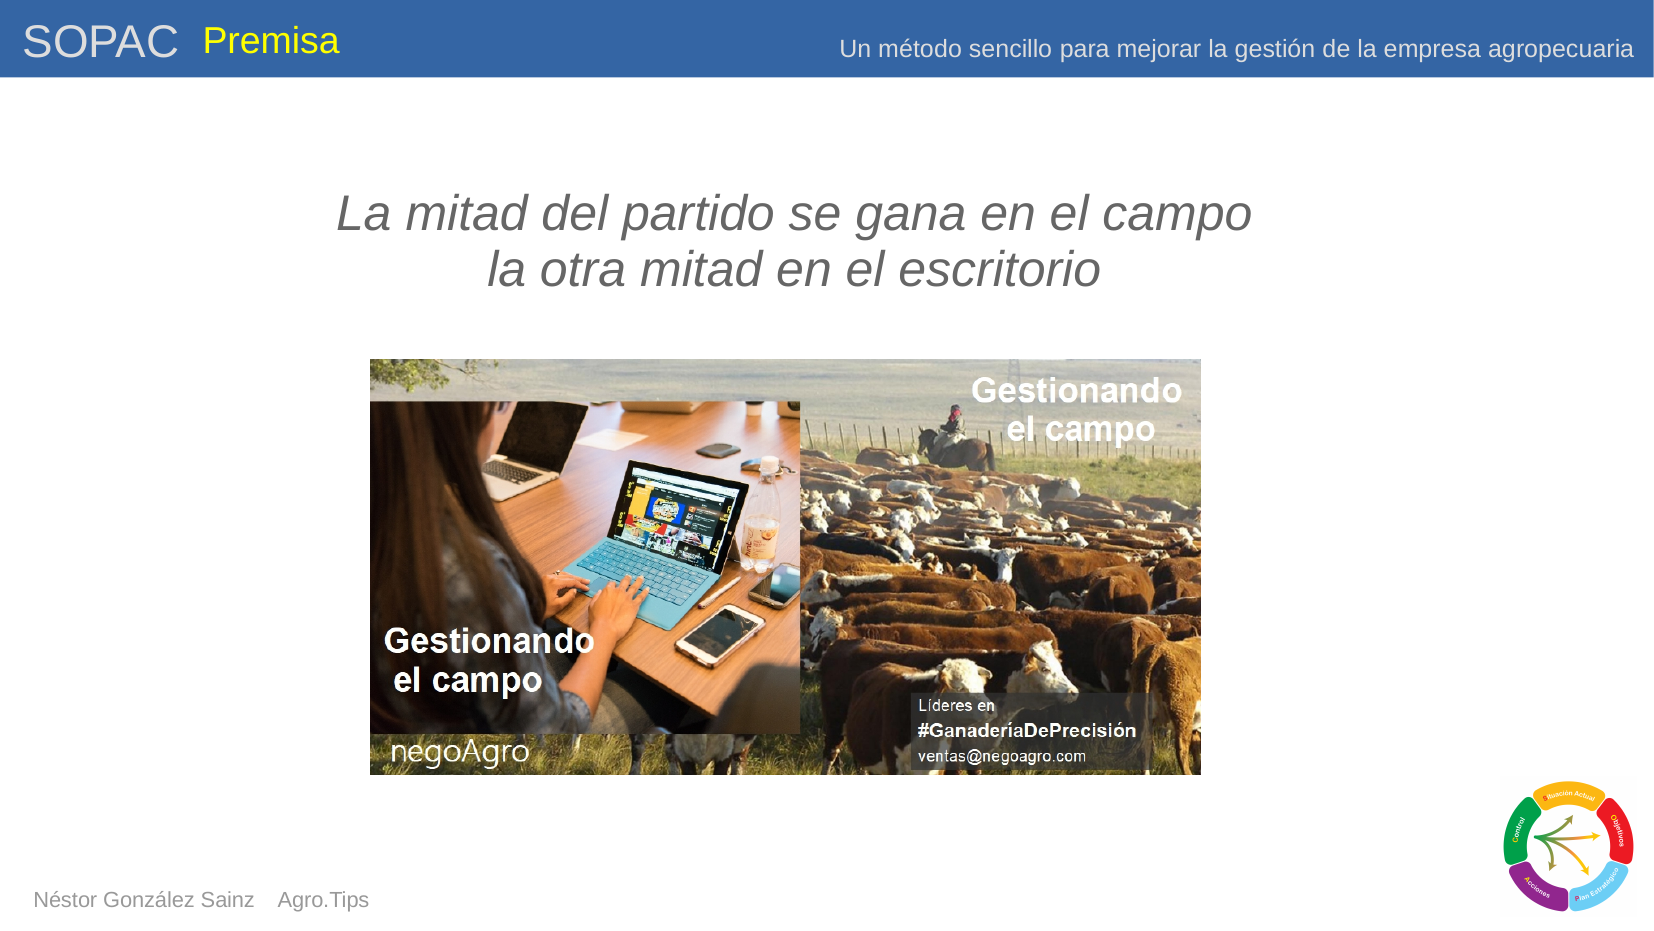

Premisa
La mitad del partido se gana en el campo
la otra mitad en el escritorio